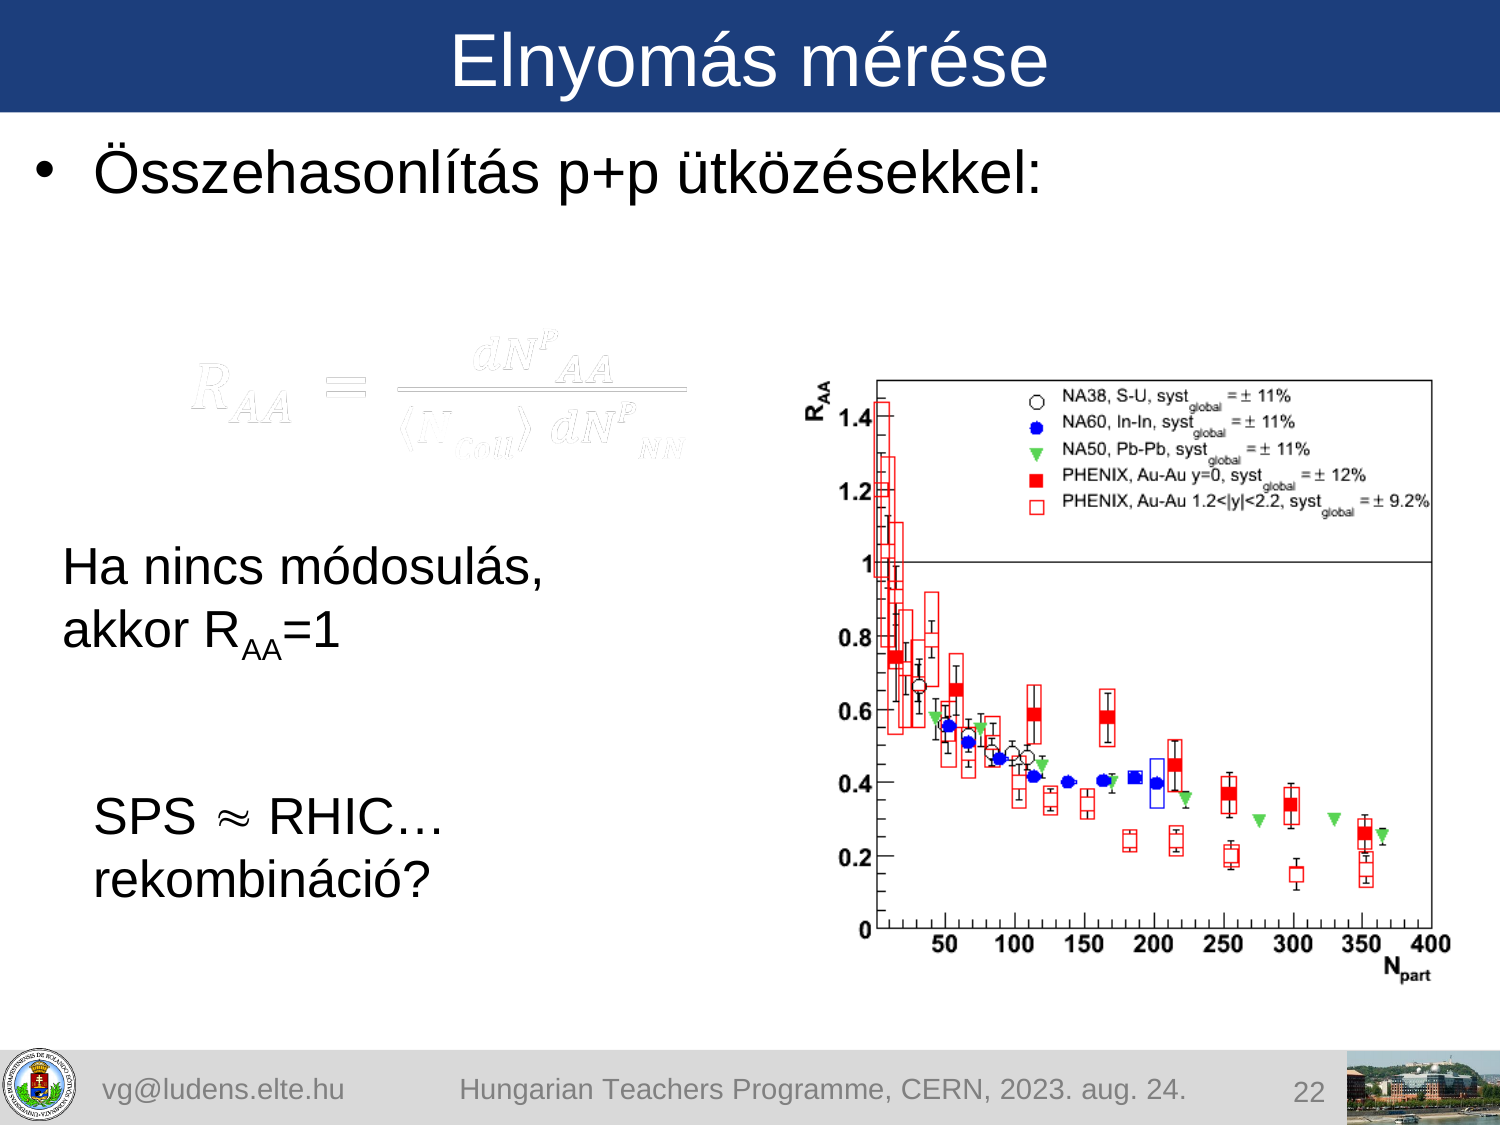

# Elnyomás mérése
Összehasonlítás p+p ütközésekkel:
Ha nincs módosulás,
akkor RAA=1
SPS  RHIC…
rekombináció?
22